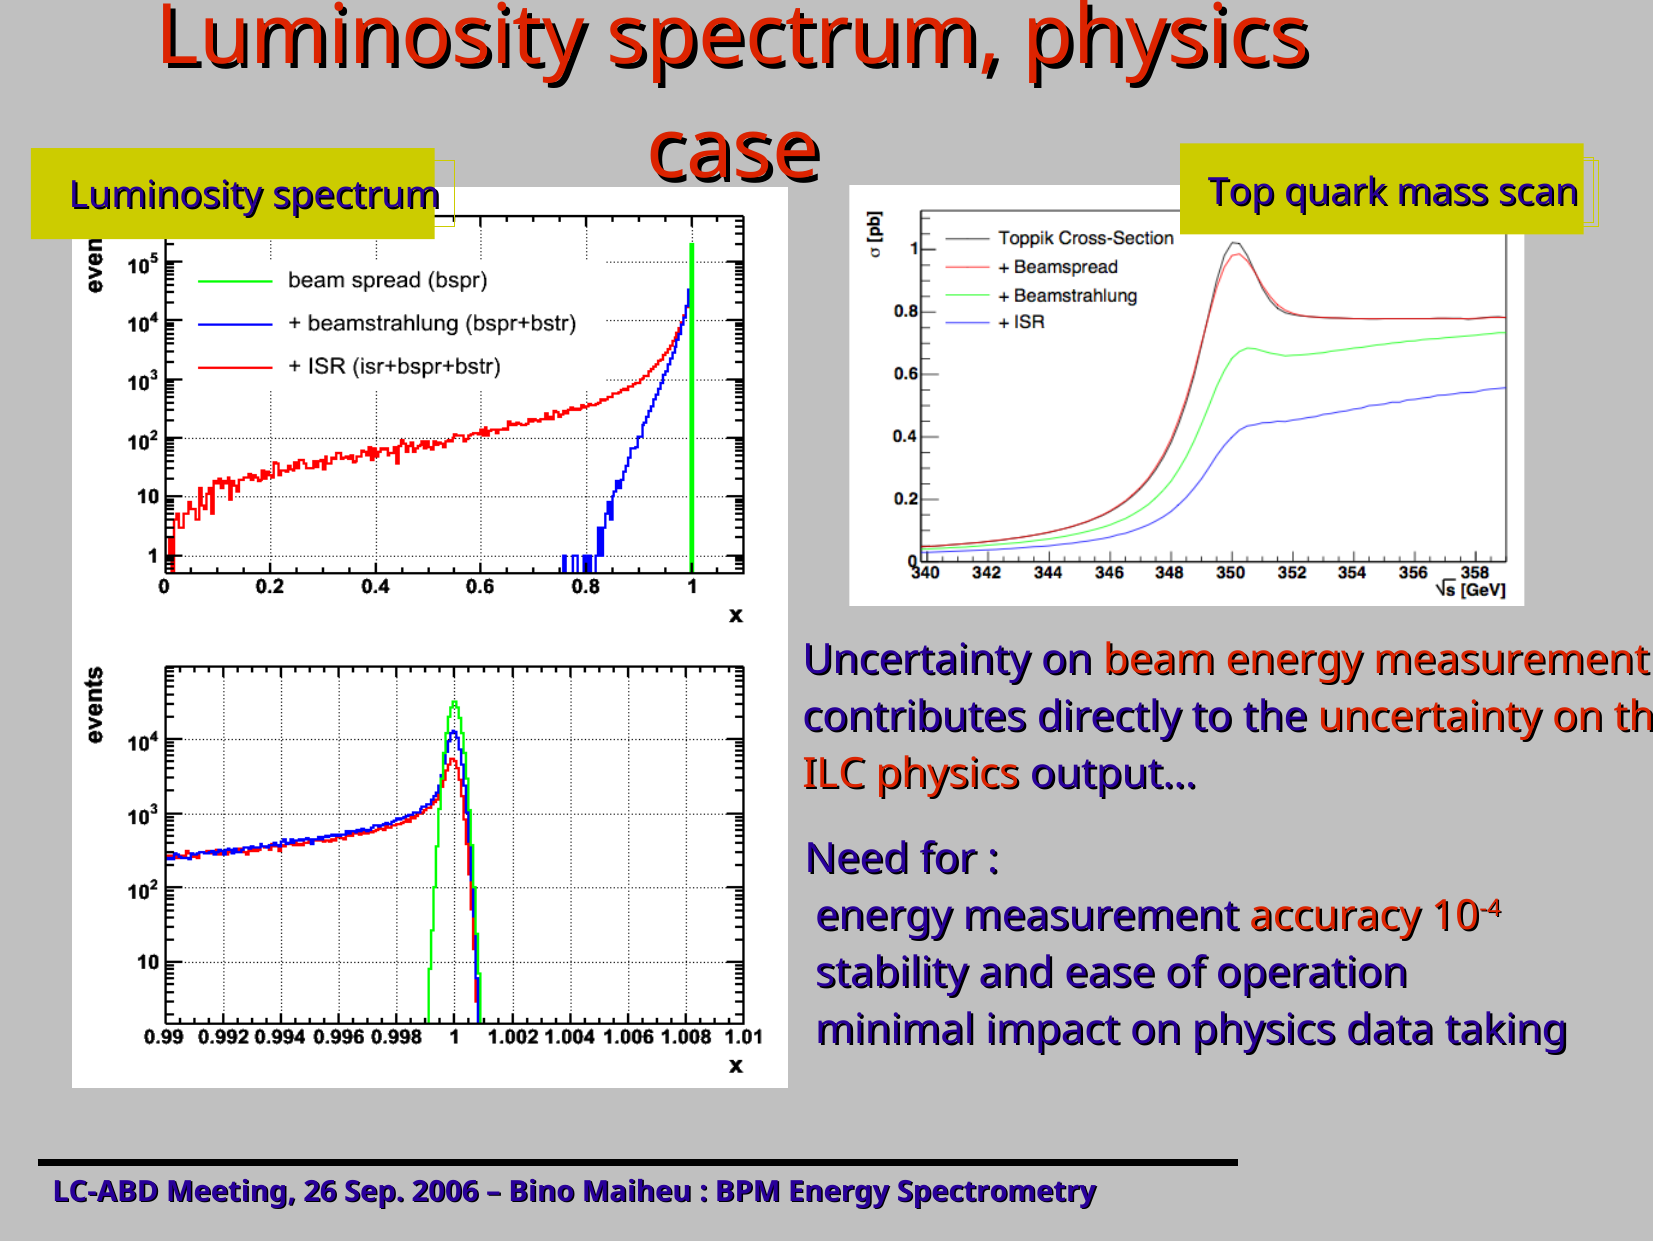

# Luminosity spectrum, physics case
Top quark mass scan
Top quark mass scan
Luminosity spectrum
Uncertainty on beam energy measurement
contributes directly to the uncertainty on the
ILC physics output...
Need for :
 energy measurement accuracy 10-4
 stability and ease of operation
 minimal impact on physics data taking
LC-ABD Meeting, 26 Sep. 2006 – Bino Maiheu : BPM Energy Spectrometry